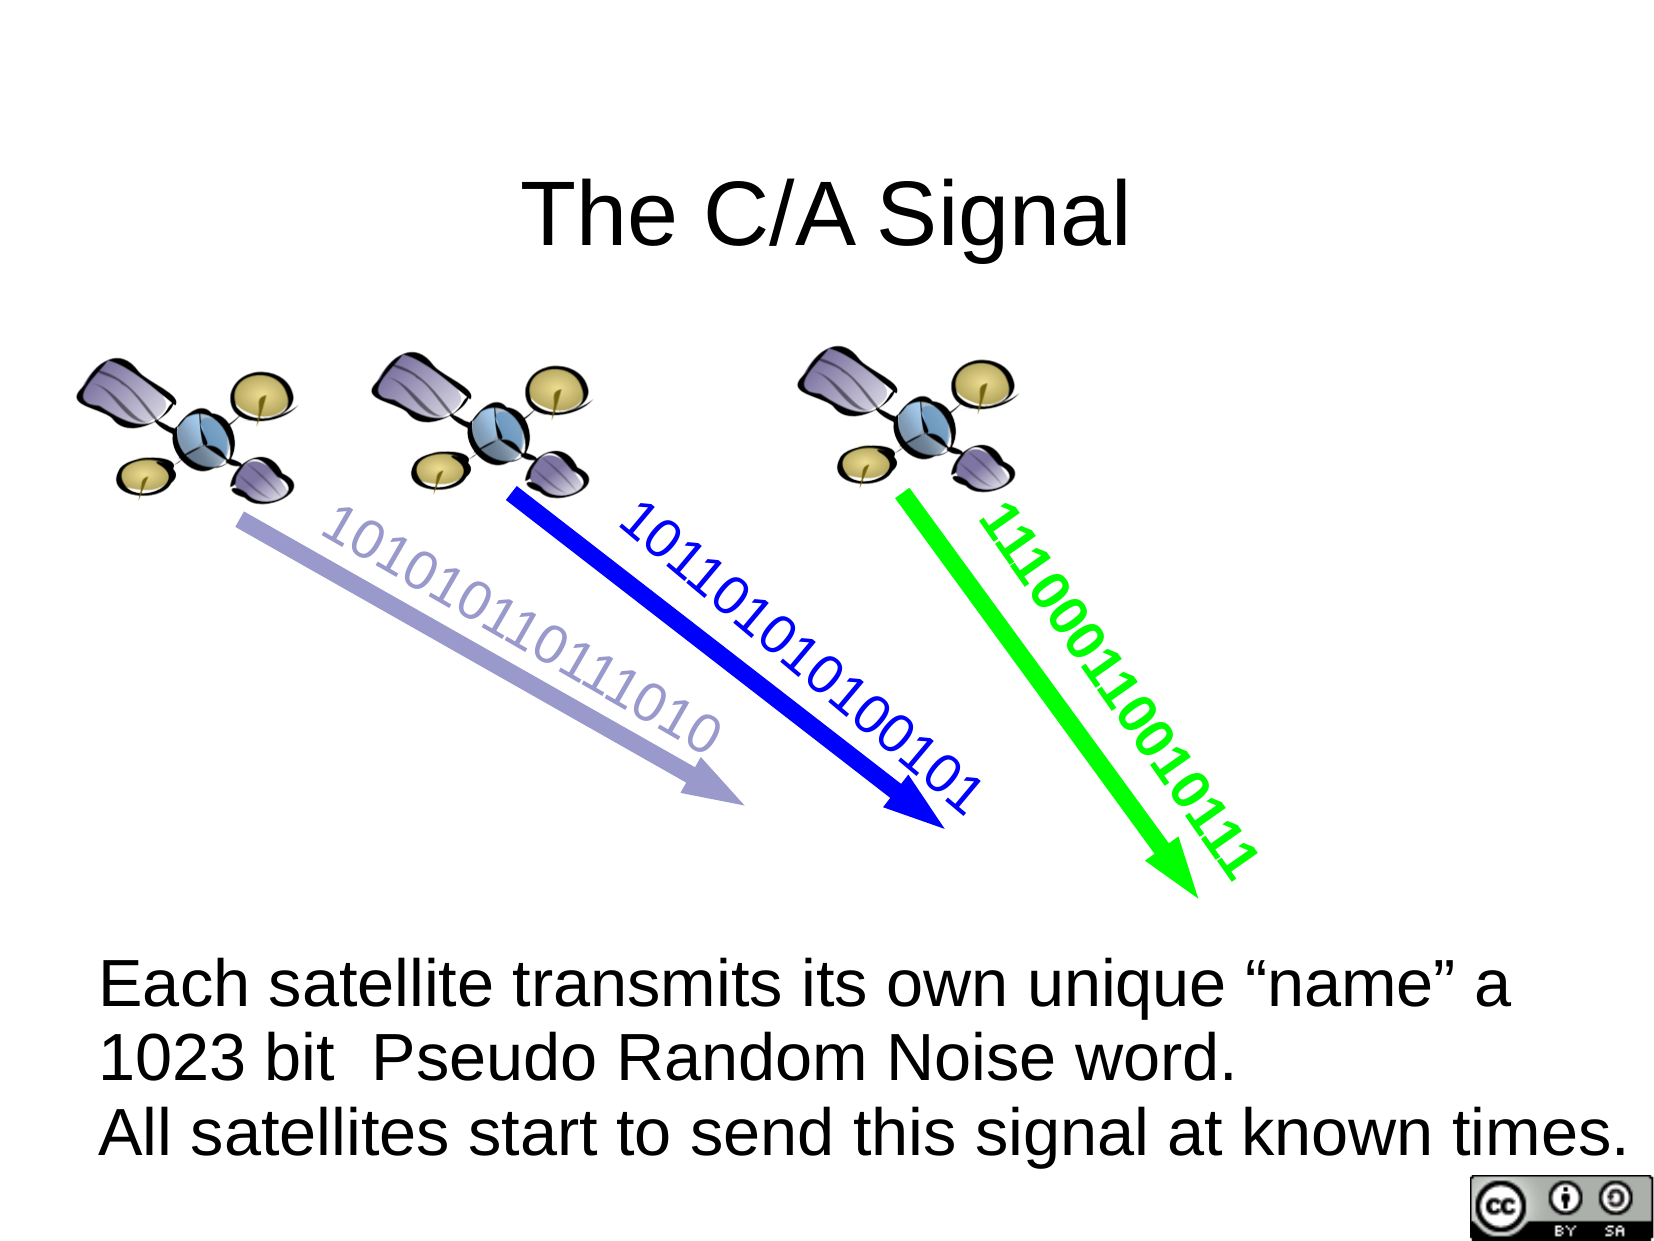

# The C/A Signal
101010110111010
101101010100101
111000110010111
Each satellite transmits its own unique “name” a
1023 bit Pseudo Random Noise word.
All satellites start to send this signal at known times.